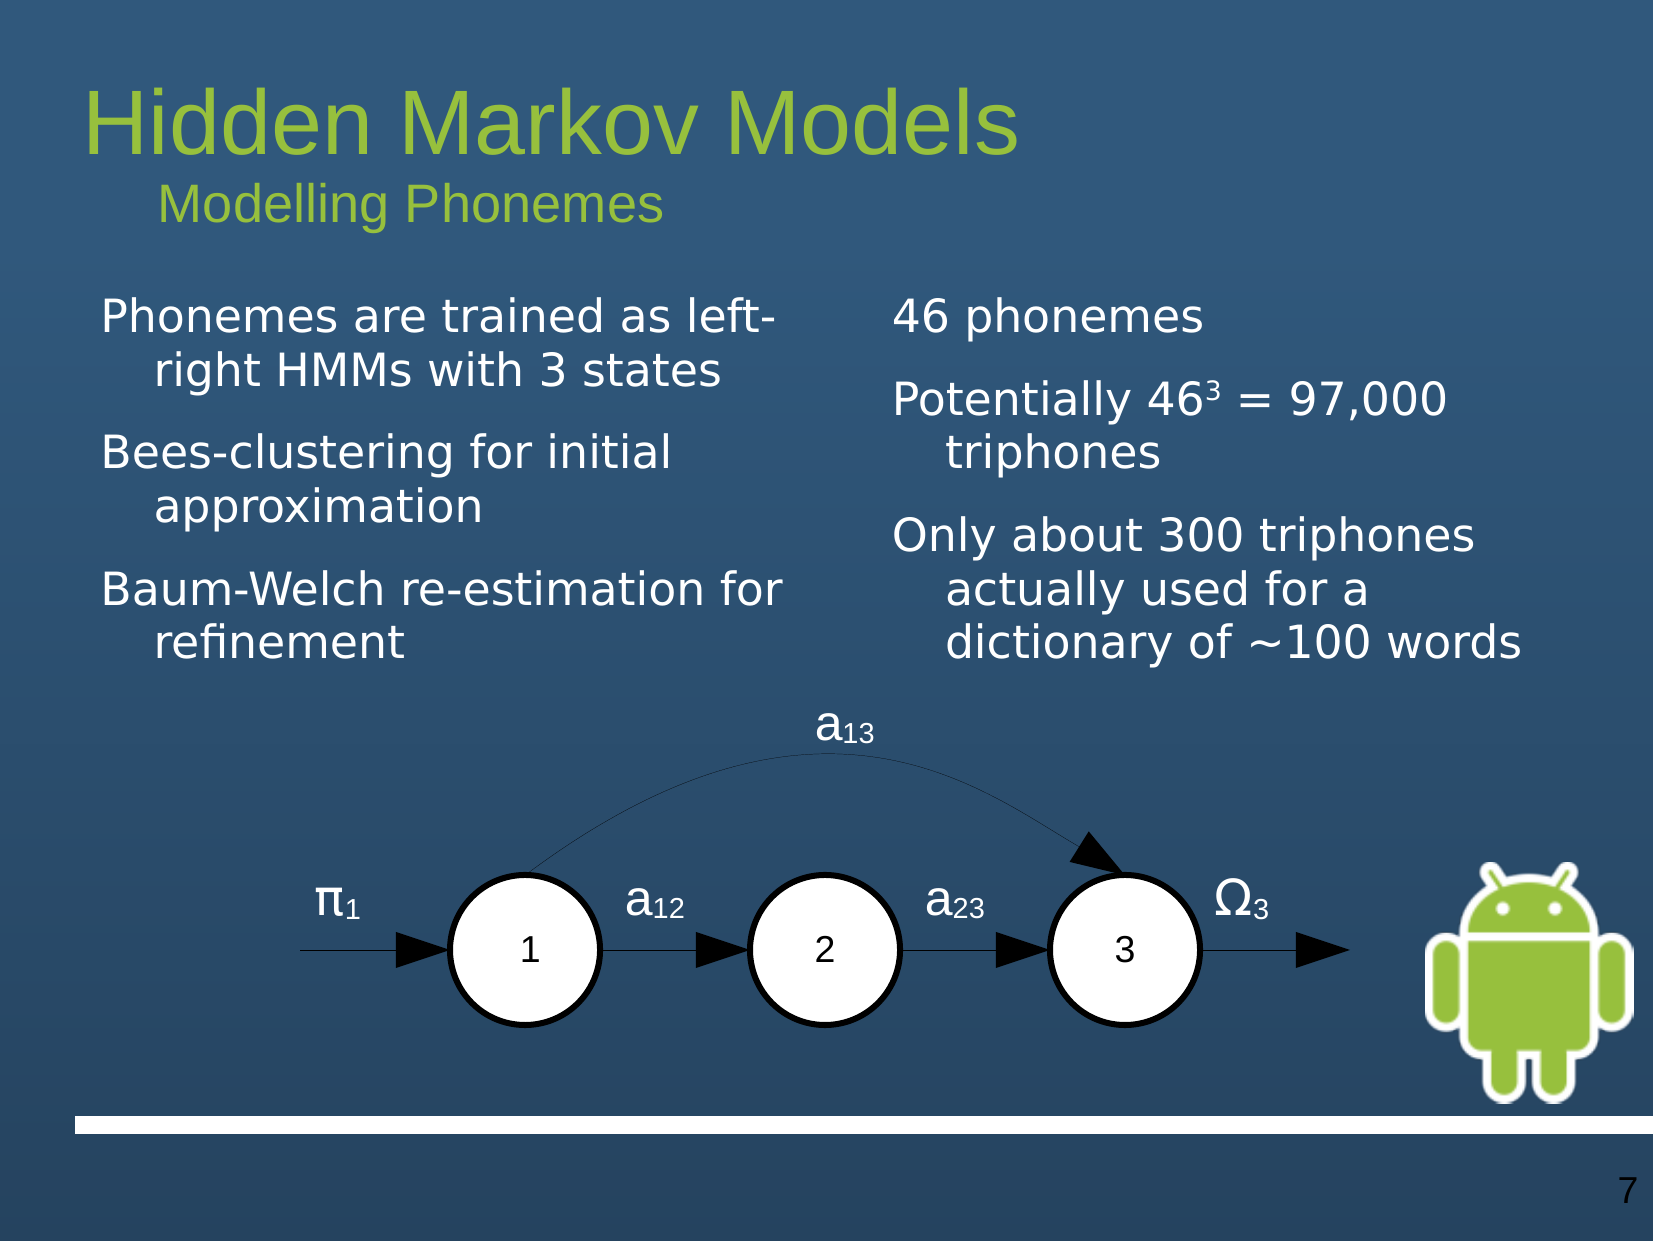

# Hidden Markov Models Modelling Phonemes
Phonemes are trained as left-right HMMs with 3 states
Bees-clustering for initial approximation
Baum-Welch re-estimation for refinement
46 phonemes
Potentially 463 = 97,000 triphones
Only about 300 triphones actually used for a dictionary of ~100 words
a13
π1
Ω3
a12
a23
 1
2
3